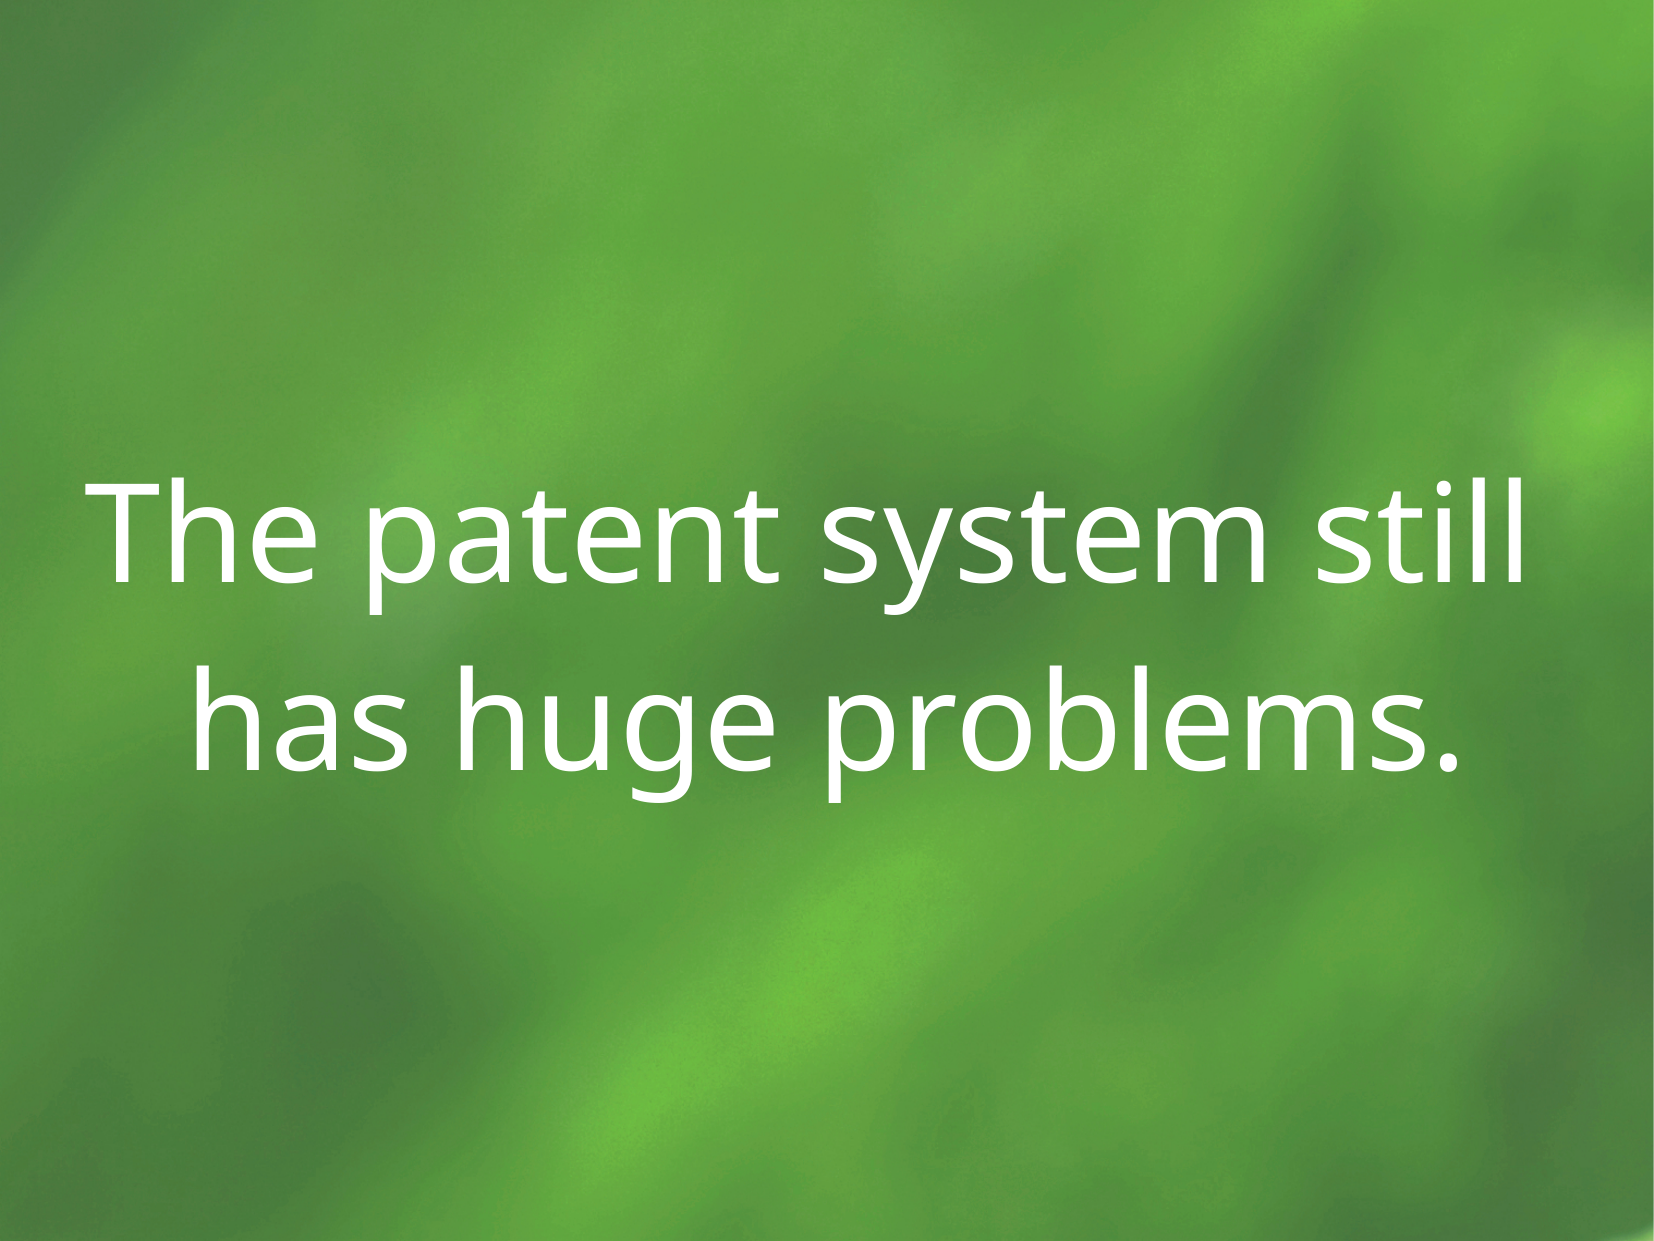

# The patent system still
has huge problems.